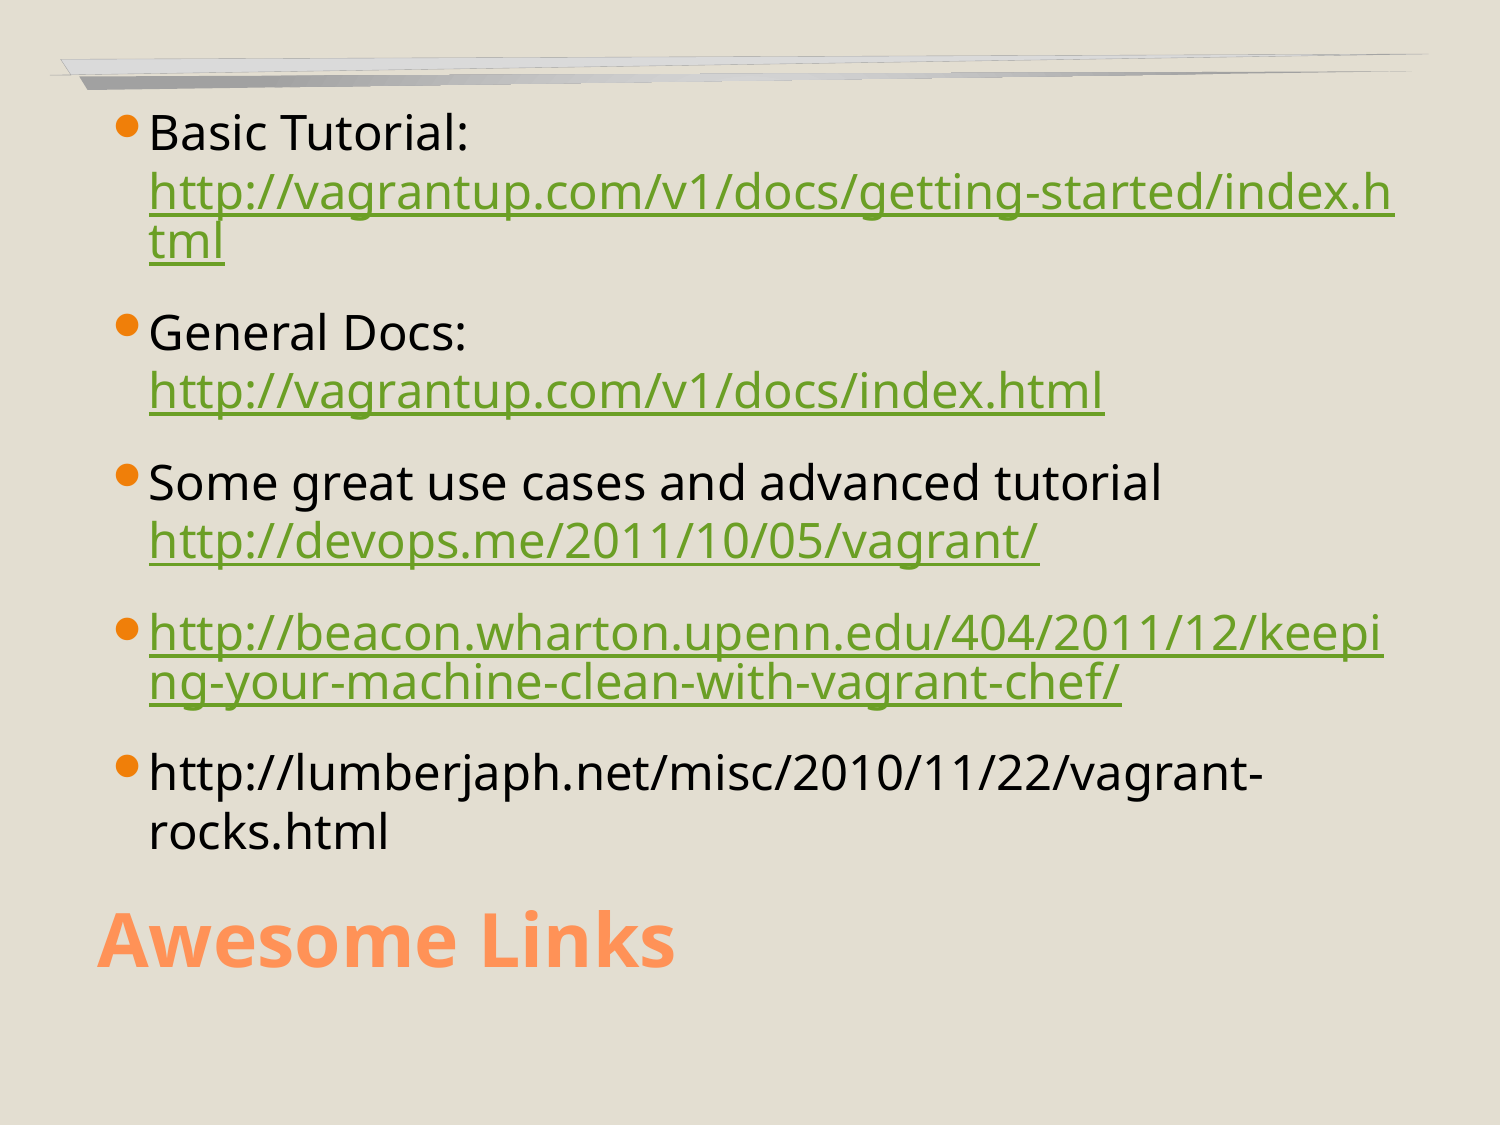

Basic Tutorial:
http://vagrantup.com/v1/docs/getting-started/index.html
General Docs:
http://vagrantup.com/v1/docs/index.html
Some great use cases and advanced tutorial
http://devops.me/2011/10/05/vagrant/
http://beacon.wharton.upenn.edu/404/2011/12/keeping-your-machine-clean-with-vagrant-chef/
http://lumberjaph.net/misc/2010/11/22/vagrant-rocks.html
# Awesome Links